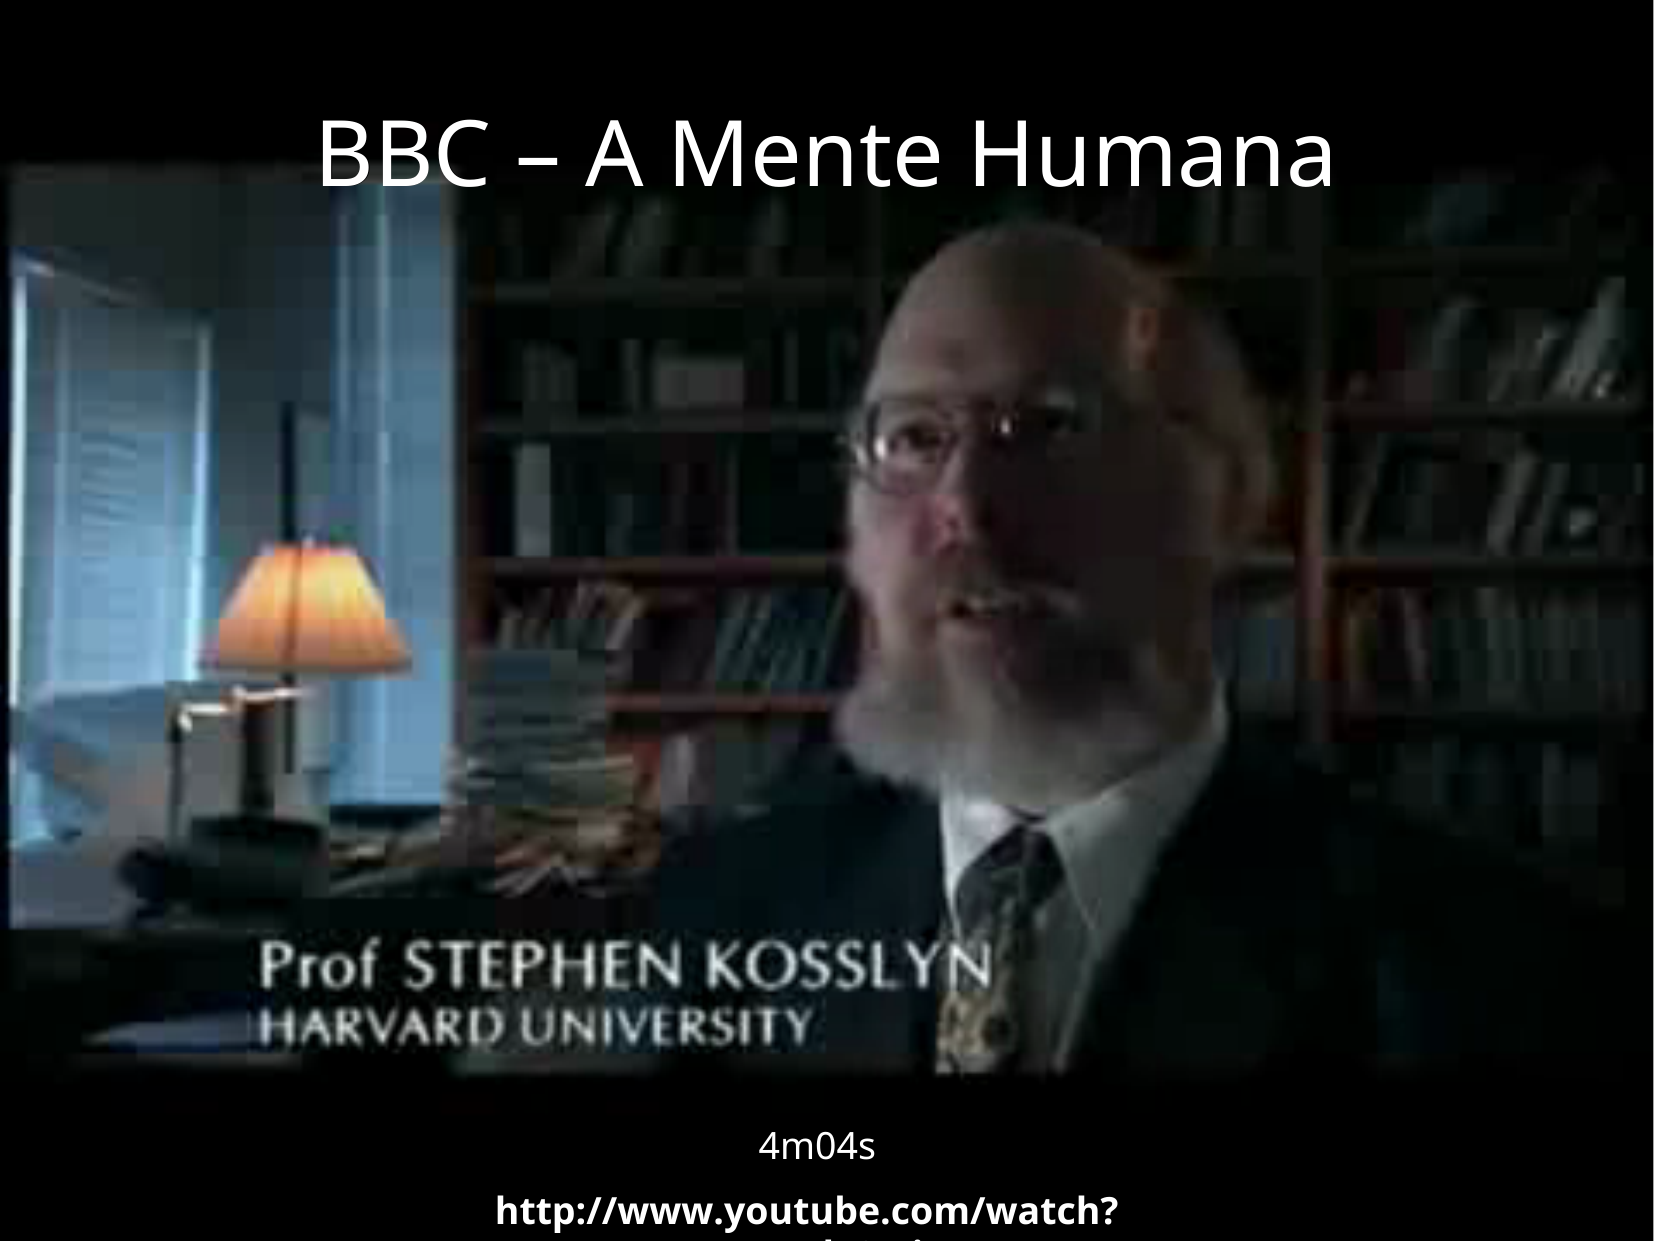

BBC – A Mente Humana
#
4m04s
http://www.youtube.com/watch?v=FxoJYdy8Mig